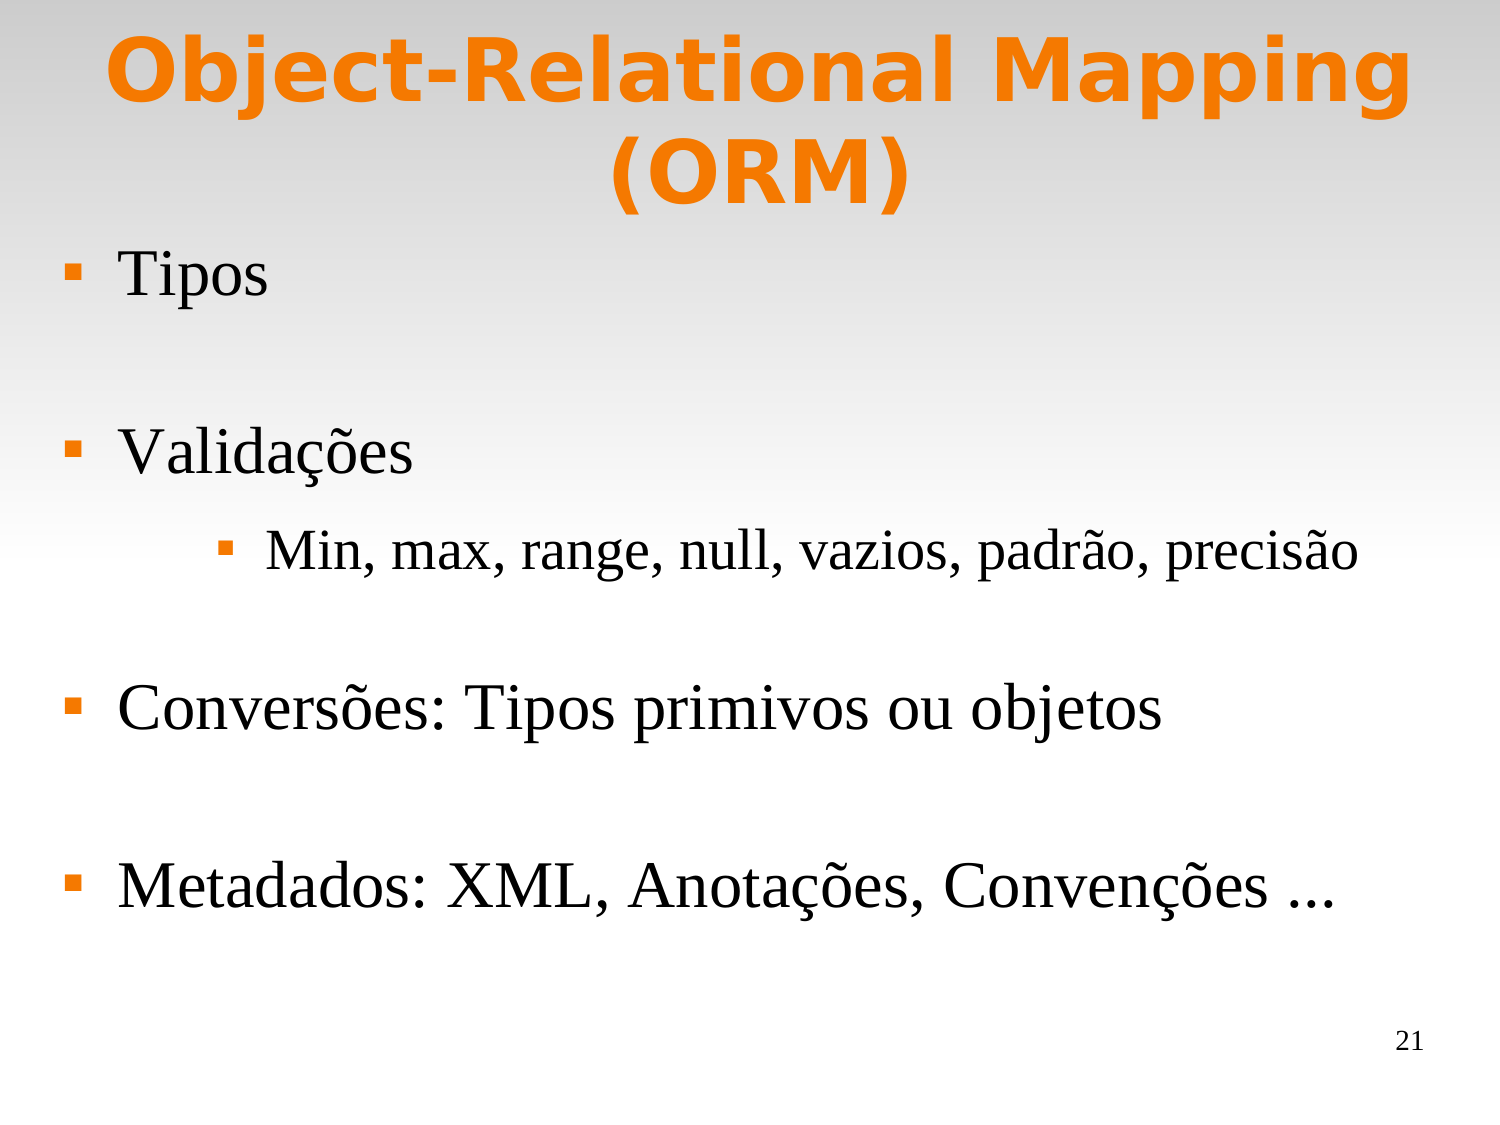

# Object-Relational Mapping (ORM)‏
Tipos
Validações
Min, max, range, null, vazios, padrão, precisão
Conversões: Tipos primivos ou objetos
Metadados: XML, Anotações, Convenções ...
21